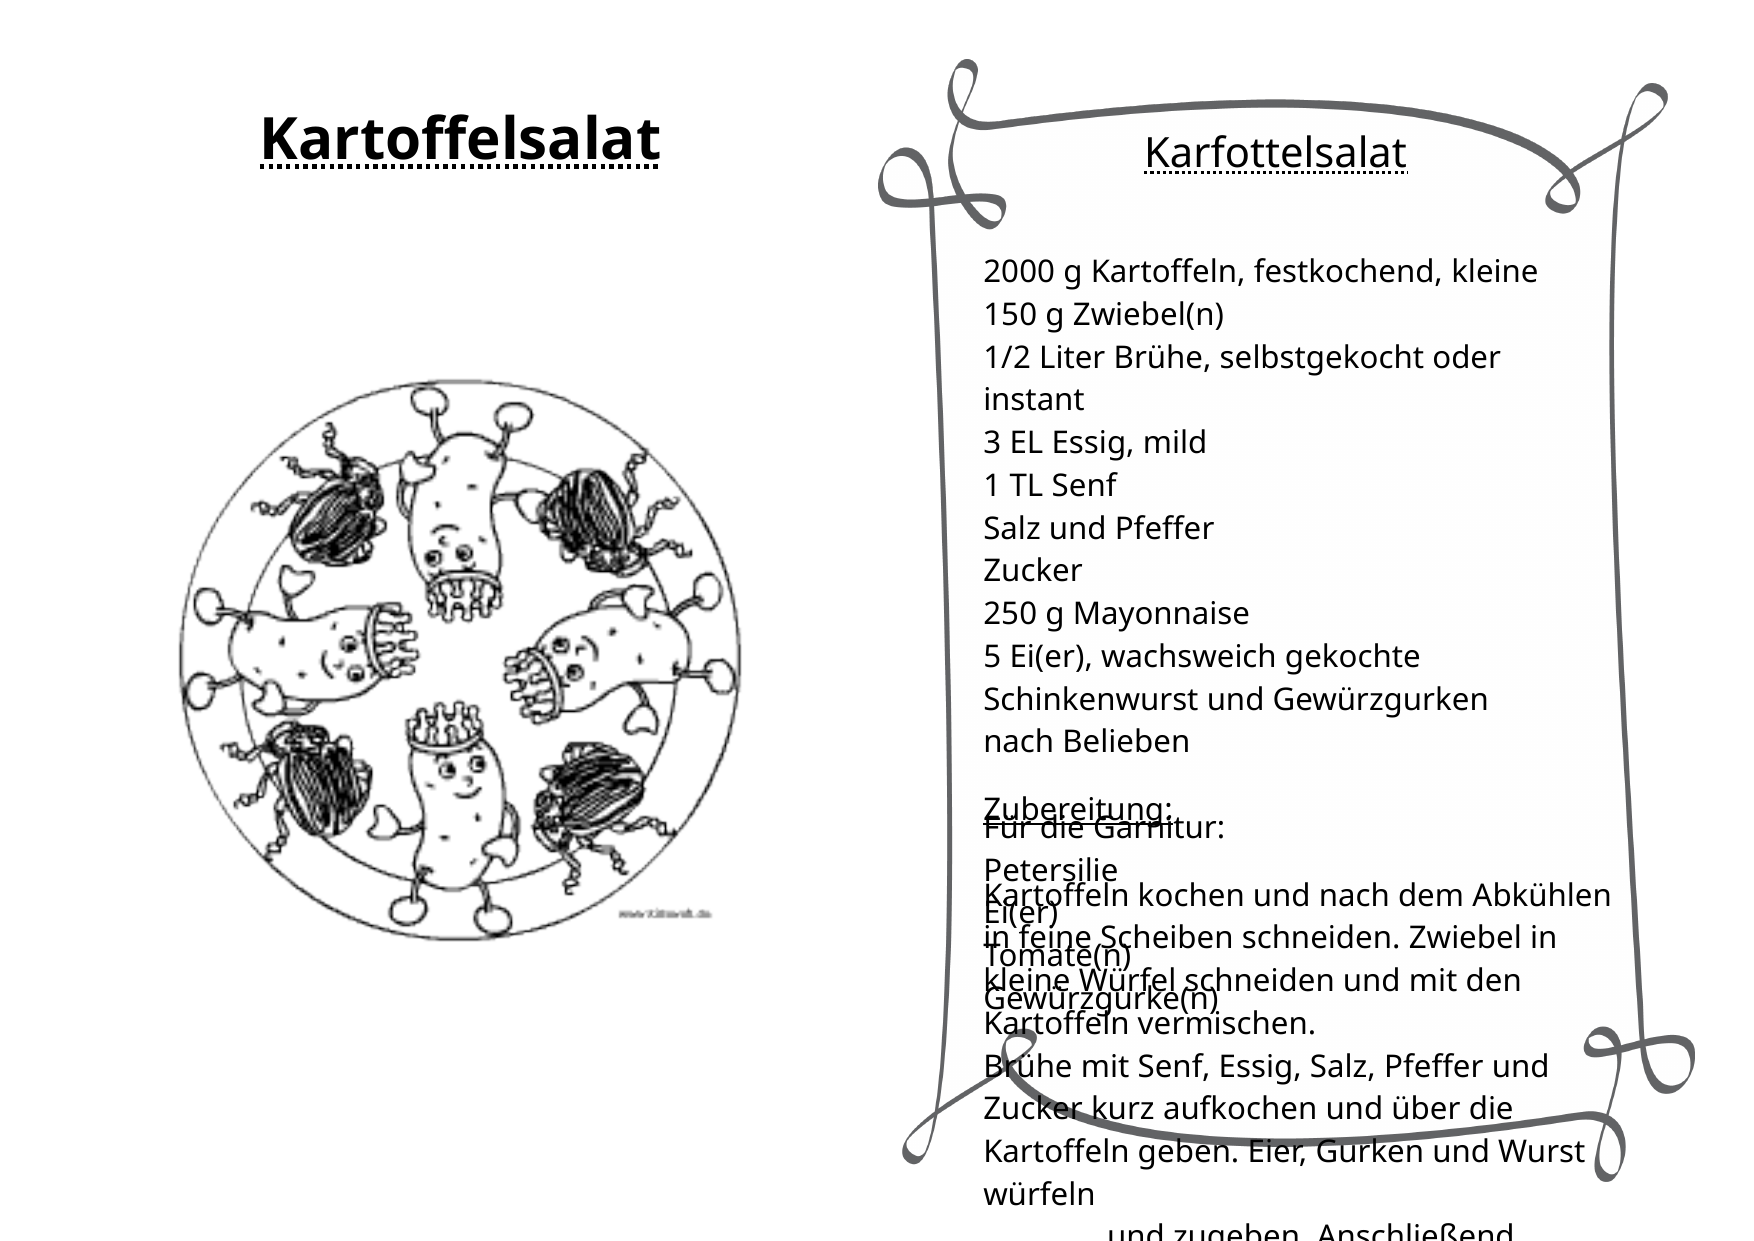

Karfottelsalat
Kartoffelsalat
2000 g Kartoffeln, festkochend, kleine
150 g Zwiebel(n)
1/2 Liter Brühe, selbstgekocht oder instant
3 EL Essig, mild
1 TL Senf
Salz und Pfeffer
Zucker
250 g Mayonnaise
5 Ei(er), wachsweich gekochte
Schinkenwurst und Gewürzgurken nach Belieben
Für die Garnitur:
Petersilie
Ei(er)
Tomate(n)
Gewürzgurke(n)
Zubereitung:
Kartoffeln kochen und nach dem Abkühlen in feine Scheiben schneiden. Zwiebel in kleine Würfel schneiden und mit den Kartoffeln vermischen.
Brühe mit Senf, Essig, Salz, Pfeffer und Zucker kurz aufkochen und über die Kartoffeln geben. Eier, Gurken und Wurst würfeln
 und zugeben. Anschließend Mayonnaise unterheben
 und mit Eiern, Tomaten, Gewürzgurken und Petersilie
 garnieren.